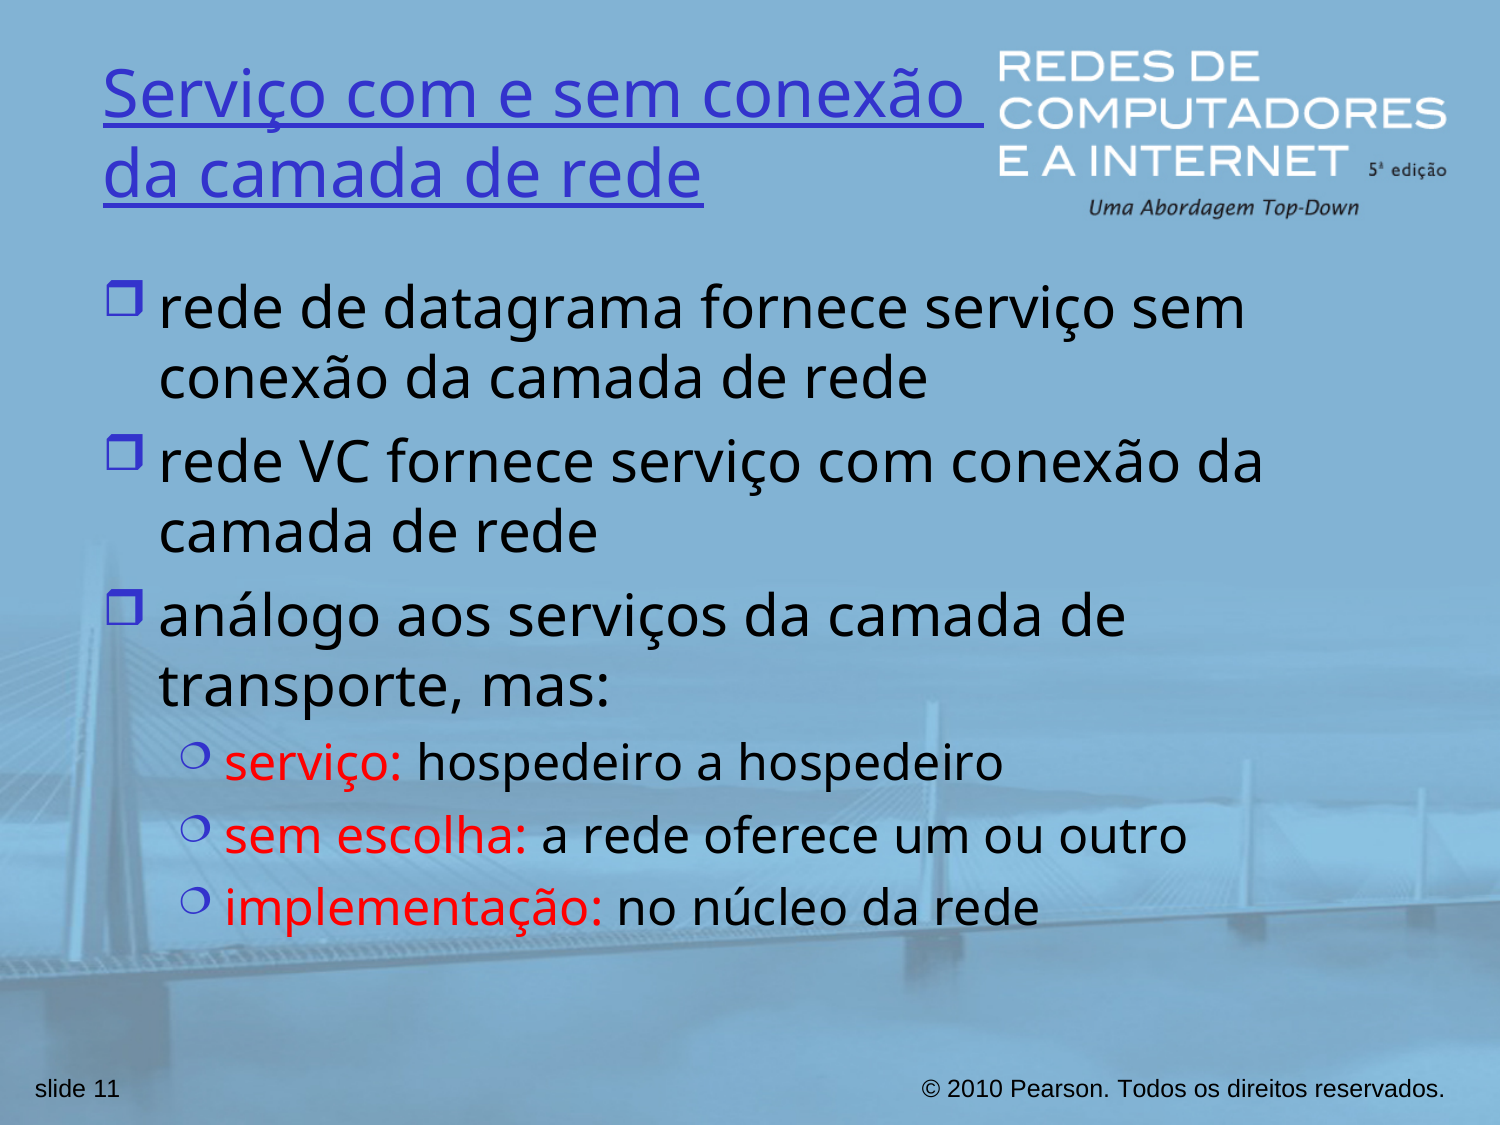

# Serviço com e sem conexão da camada de rede
rede de datagrama fornece serviço sem conexão da camada de rede
rede VC fornece serviço com conexão da camada de rede
análogo aos serviços da camada de transporte, mas:
serviço: hospedeiro a hospedeiro
sem escolha: a rede oferece um ou outro
implementação: no núcleo da rede